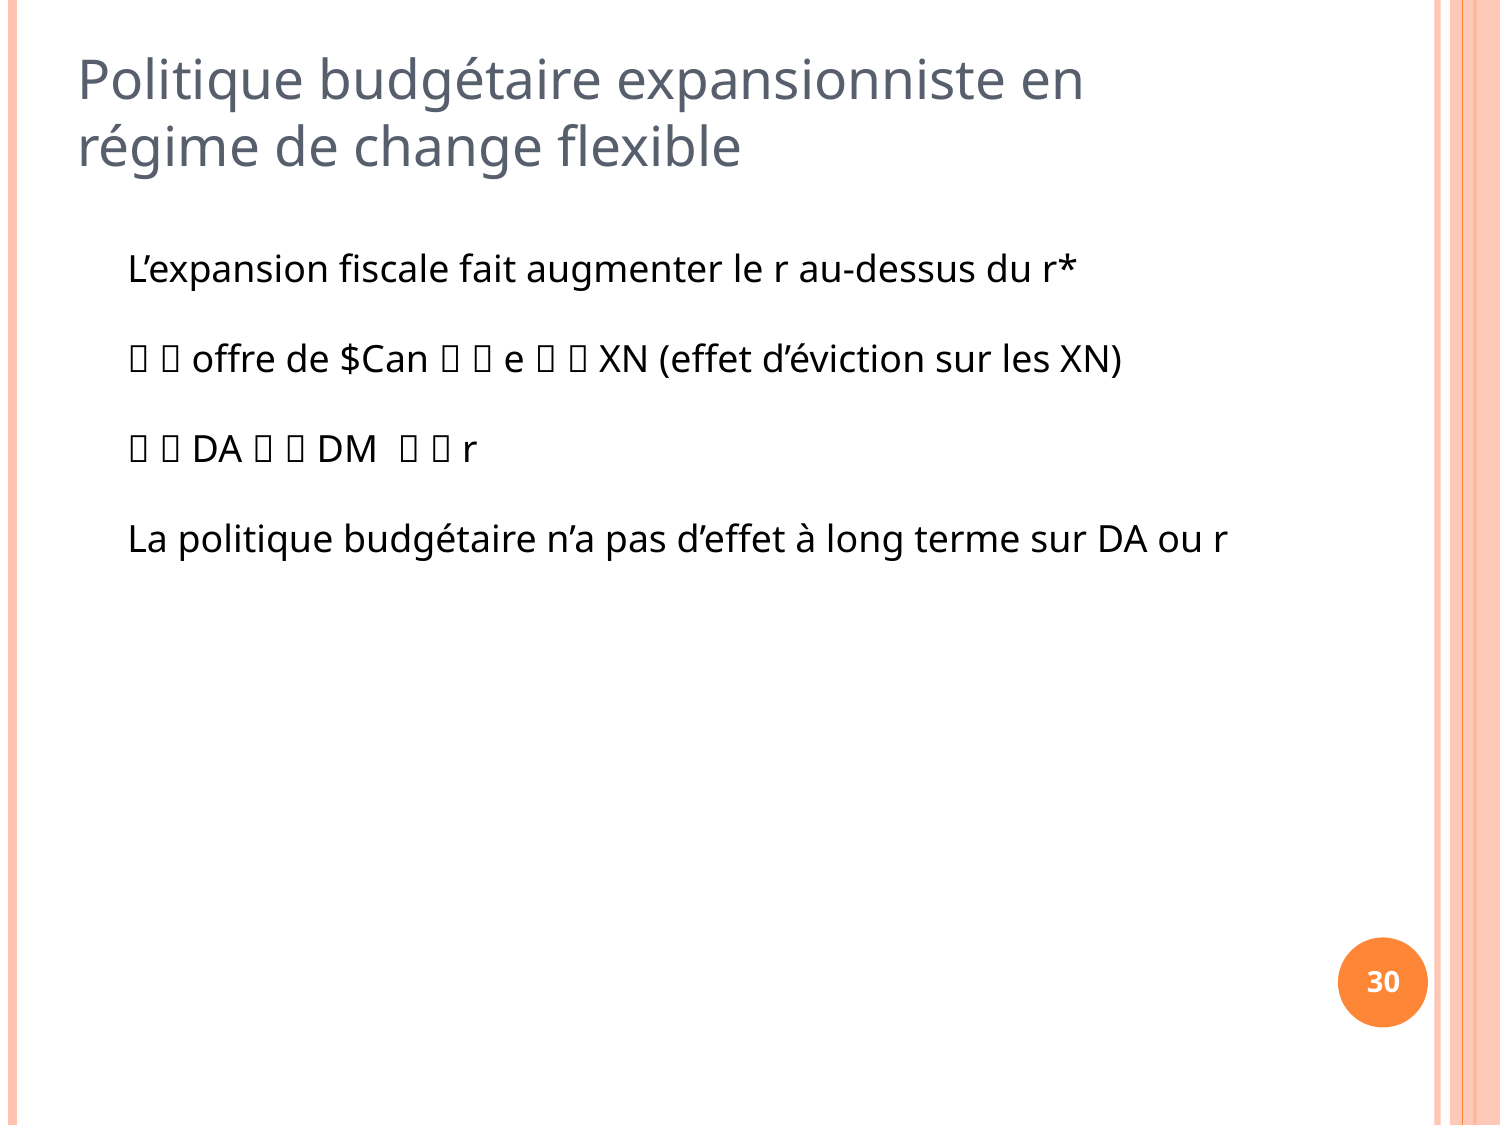

# Politique budgétaire expansionniste en régime de change flexible
L’expansion fiscale fait augmenter le r au-dessus du r*
  offre de $Can   e   XN (effet d’éviction sur les XN)
  DA   DM   r
La politique budgétaire n’a pas d’effet à long terme sur DA ou r